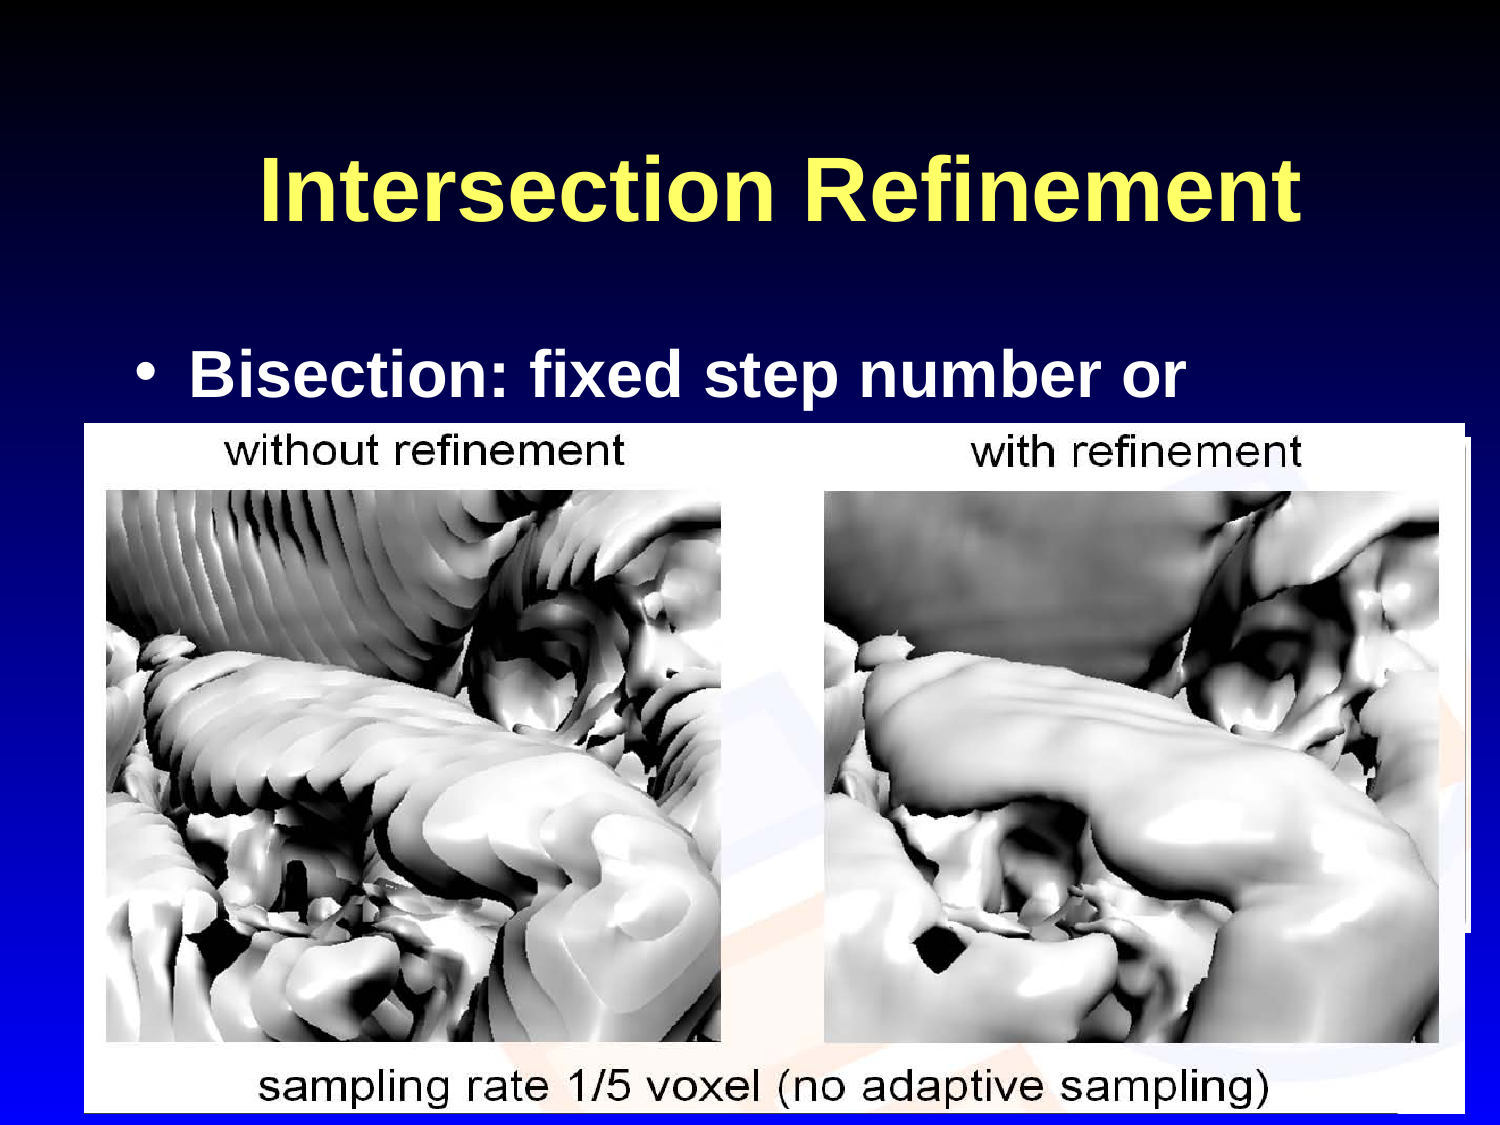

# Intersection Refinement
Bisection: fixed step number or refinement